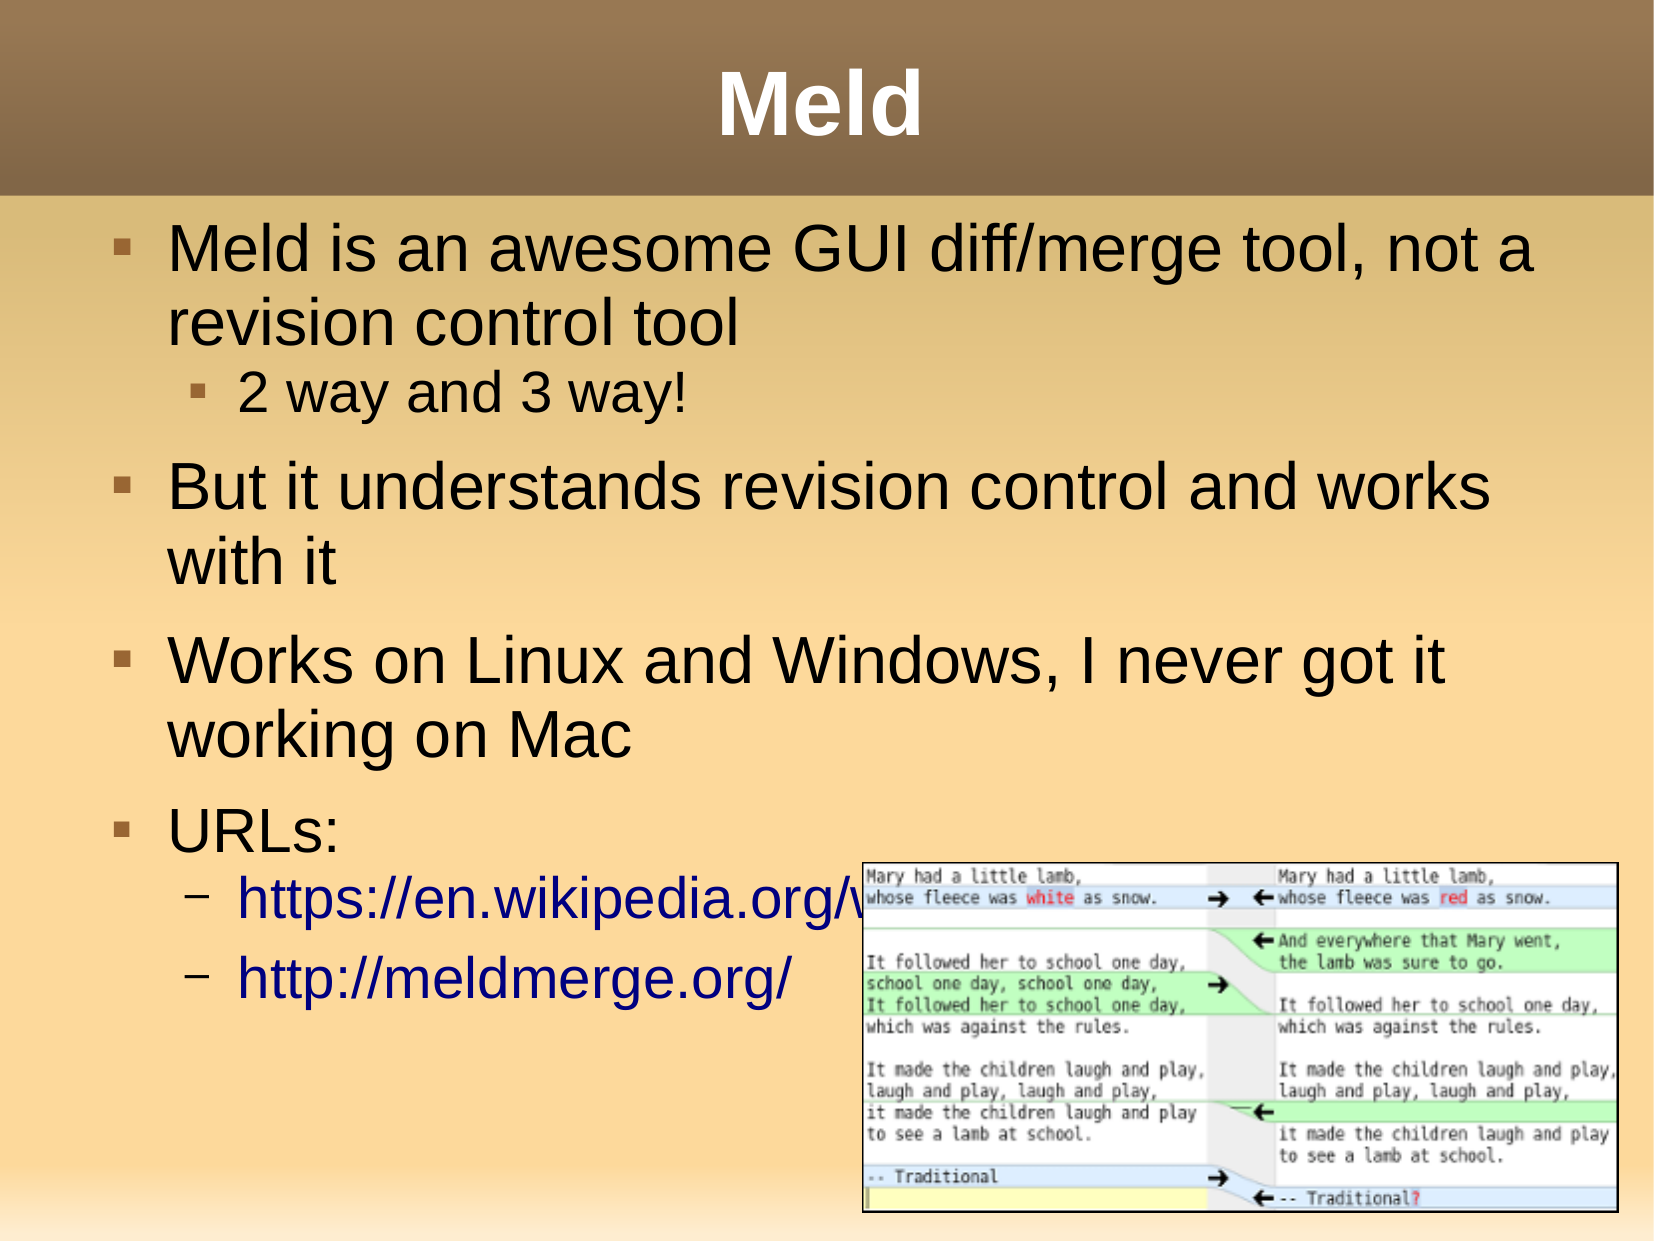

# Meld
Meld is an awesome GUI diff/merge tool, not a revision control tool
2 way and 3 way!
But it understands revision control and works with it
Works on Linux and Windows, I never got it working on Mac
URLs:
https://en.wikipedia.org/wiki/Meld_(software)
http://meldmerge.org/